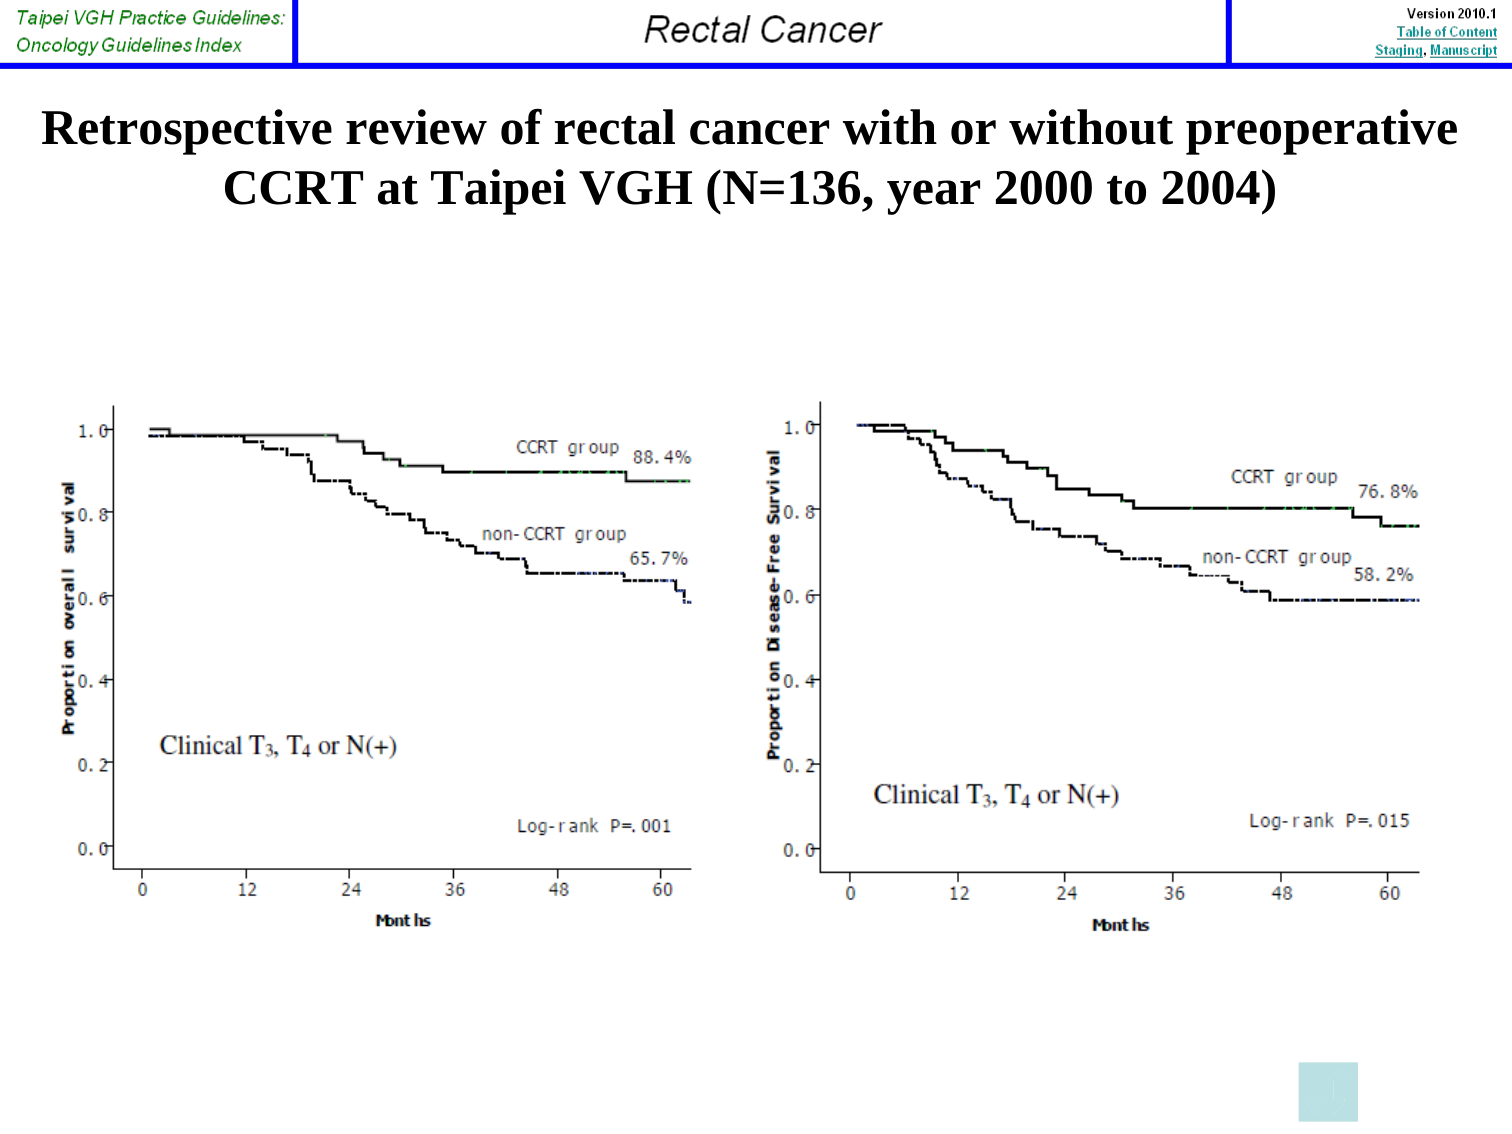

# Retrospective review of rectal cancer with or without preoperative CCRT at Taipei VGH (N=136, year 2000 to 2004)